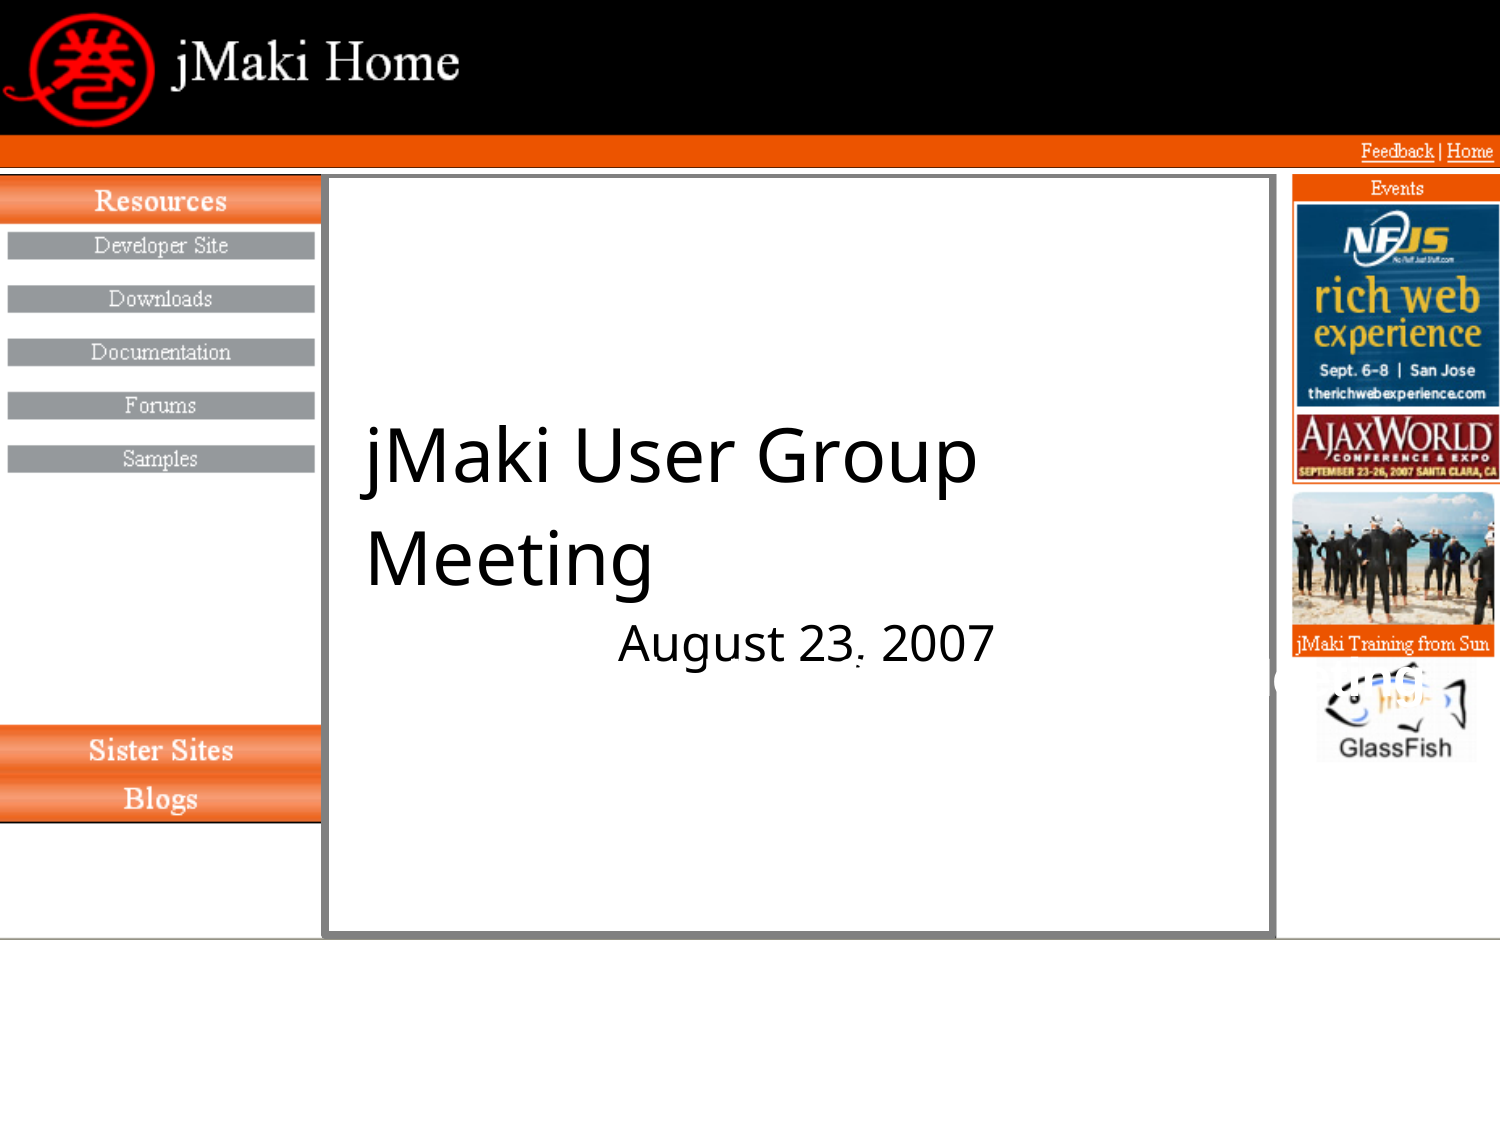

# jMaki User Group Opening Meeting
August 23, 2007